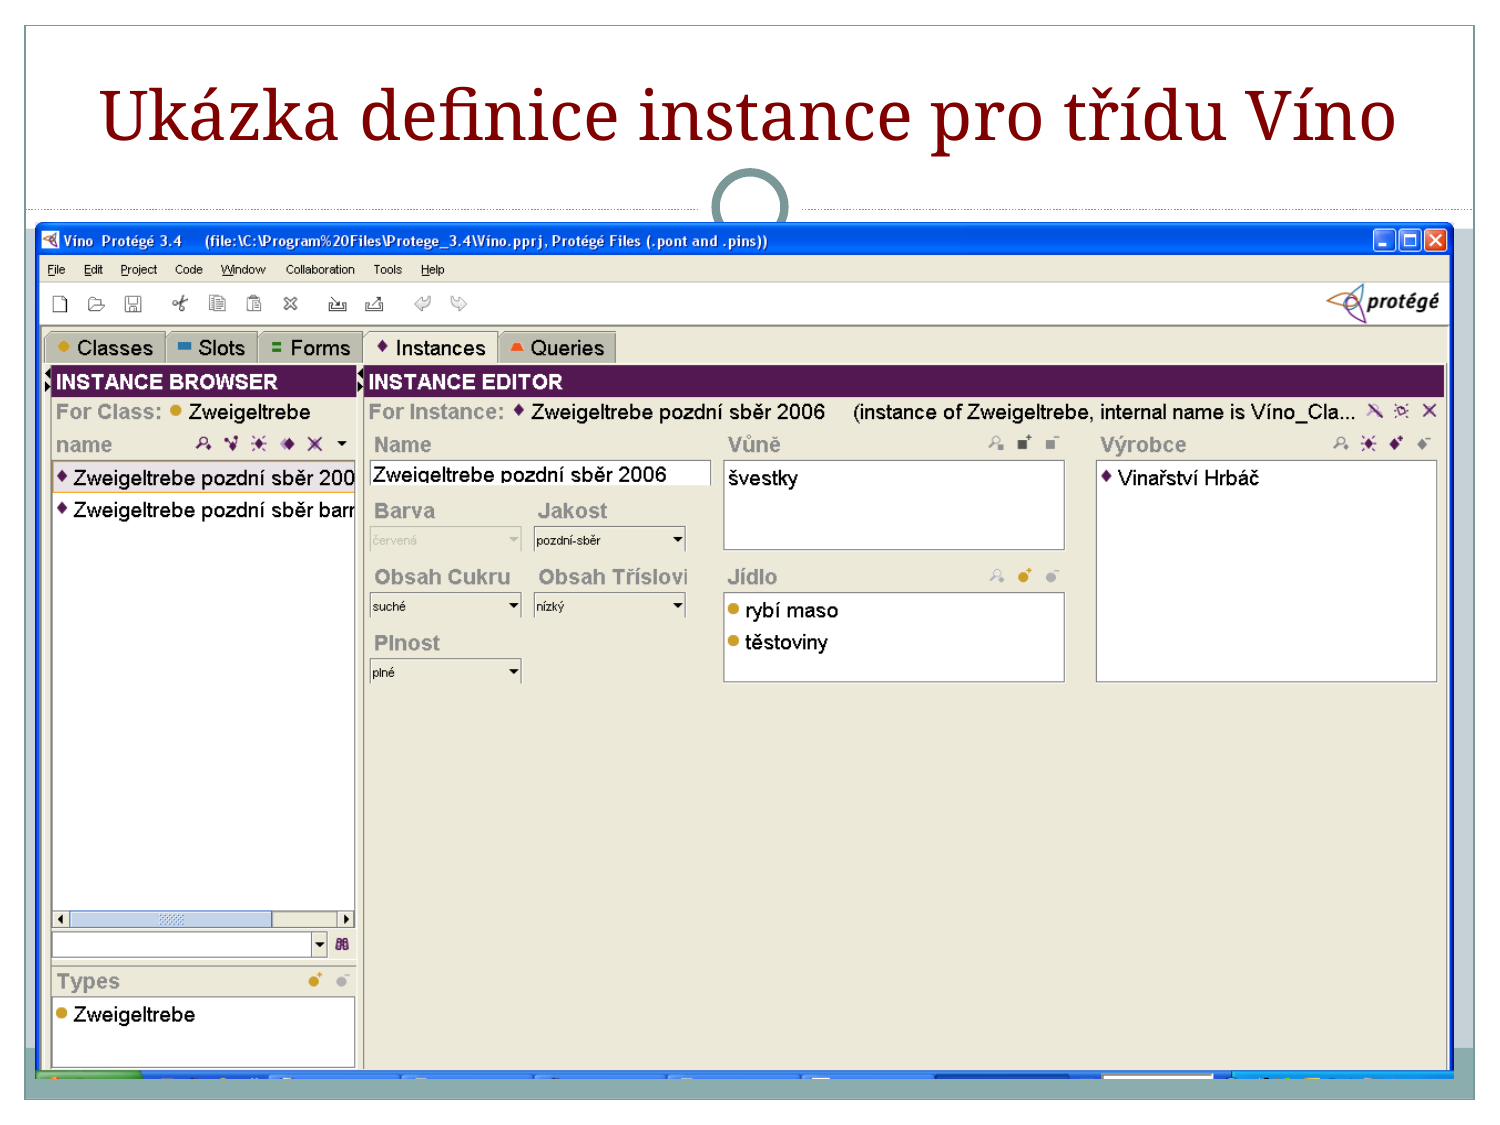

# Ukázka definice instance pro třídu Víno